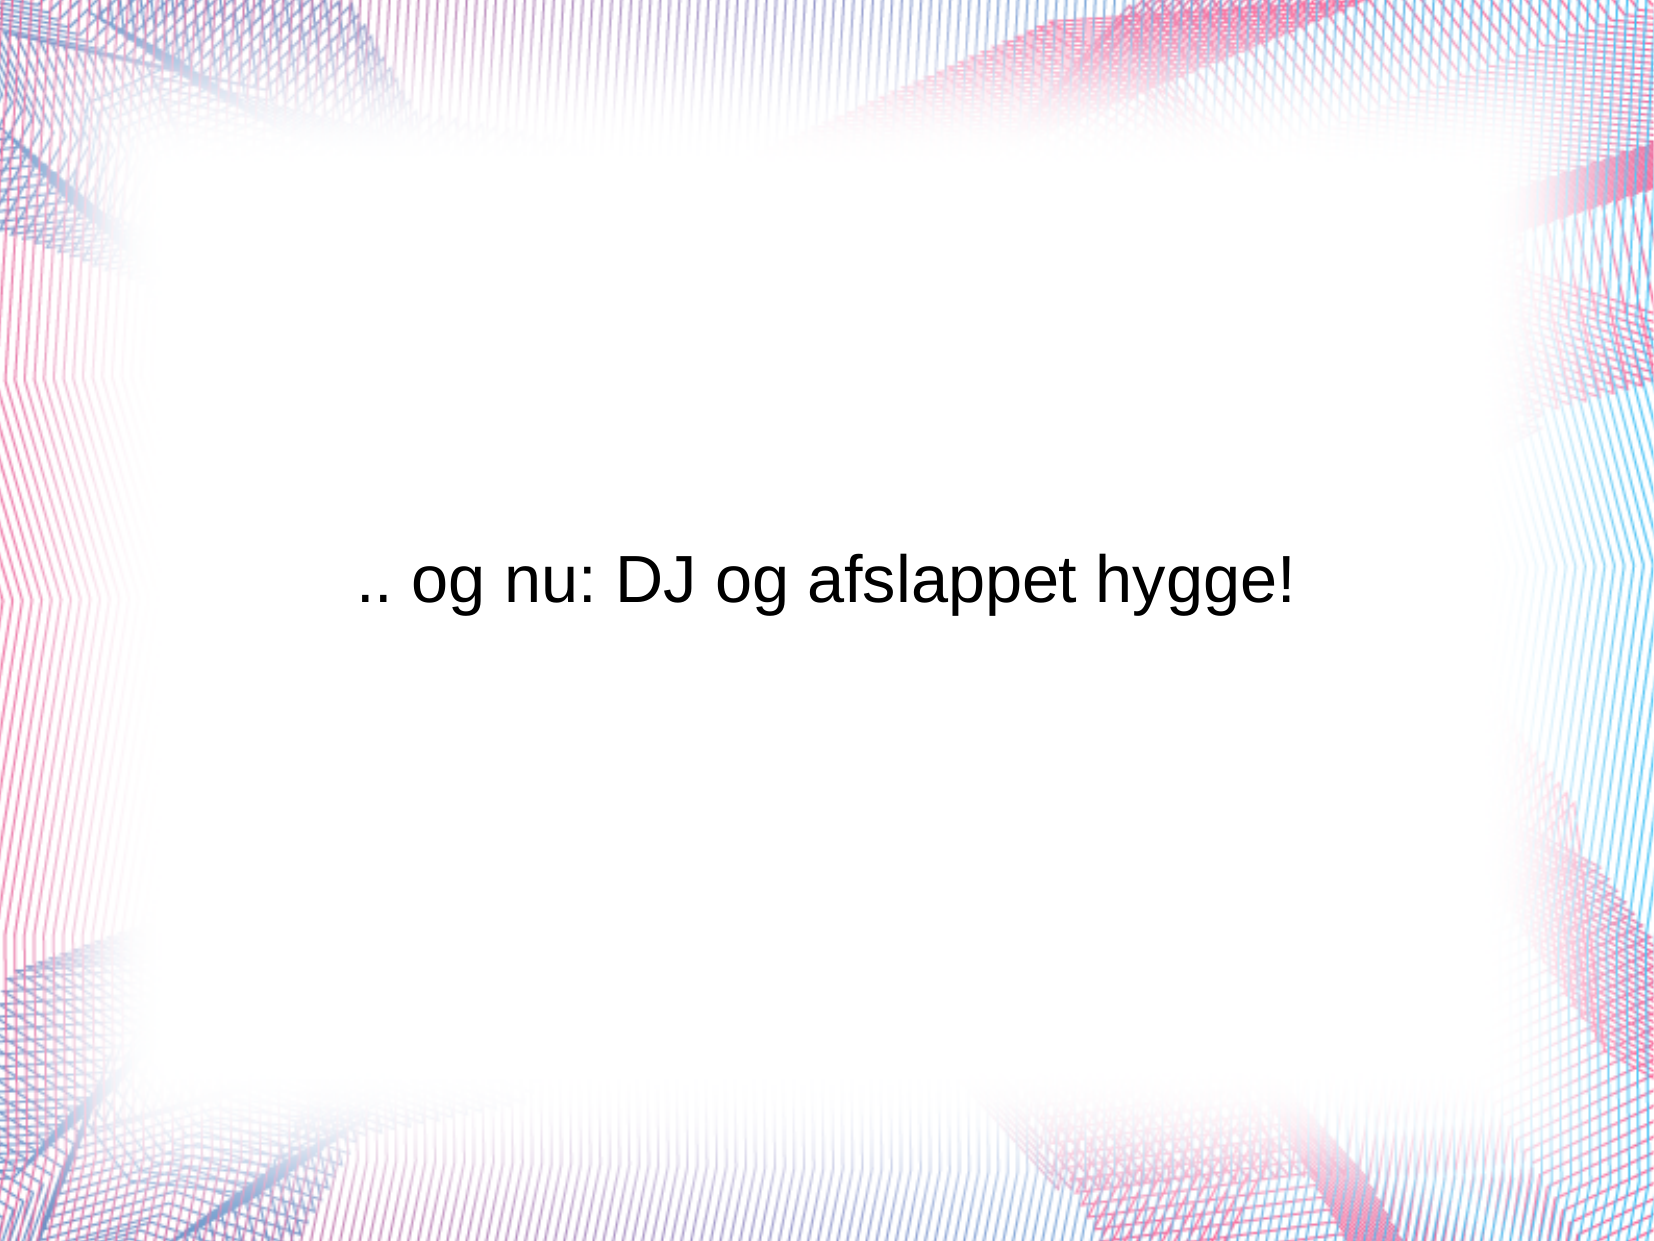

# .. og nu: DJ og afslappet hygge!